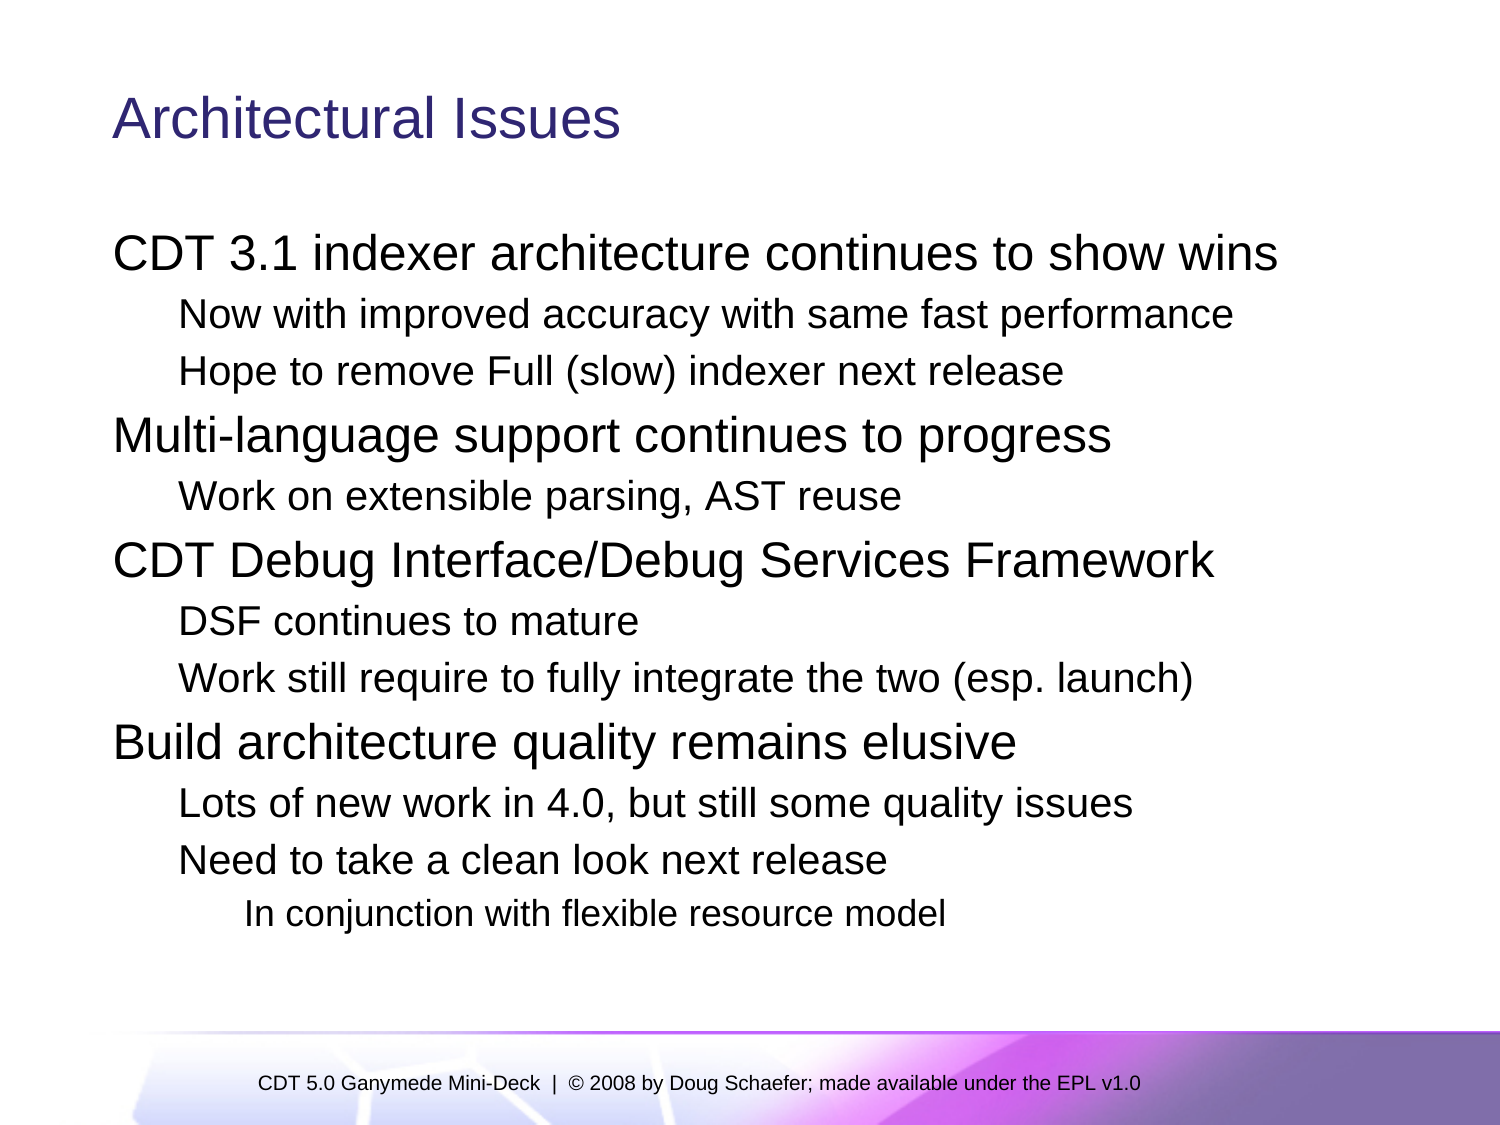

# Architectural Issues
CDT 3.1 indexer architecture continues to show wins
Now with improved accuracy with same fast performance
Hope to remove Full (slow) indexer next release
Multi-language support continues to progress
Work on extensible parsing, AST reuse
CDT Debug Interface/Debug Services Framework
DSF continues to mature
Work still require to fully integrate the two (esp. launch)
Build architecture quality remains elusive
Lots of new work in 4.0, but still some quality issues
Need to take a clean look next release
In conjunction with flexible resource model